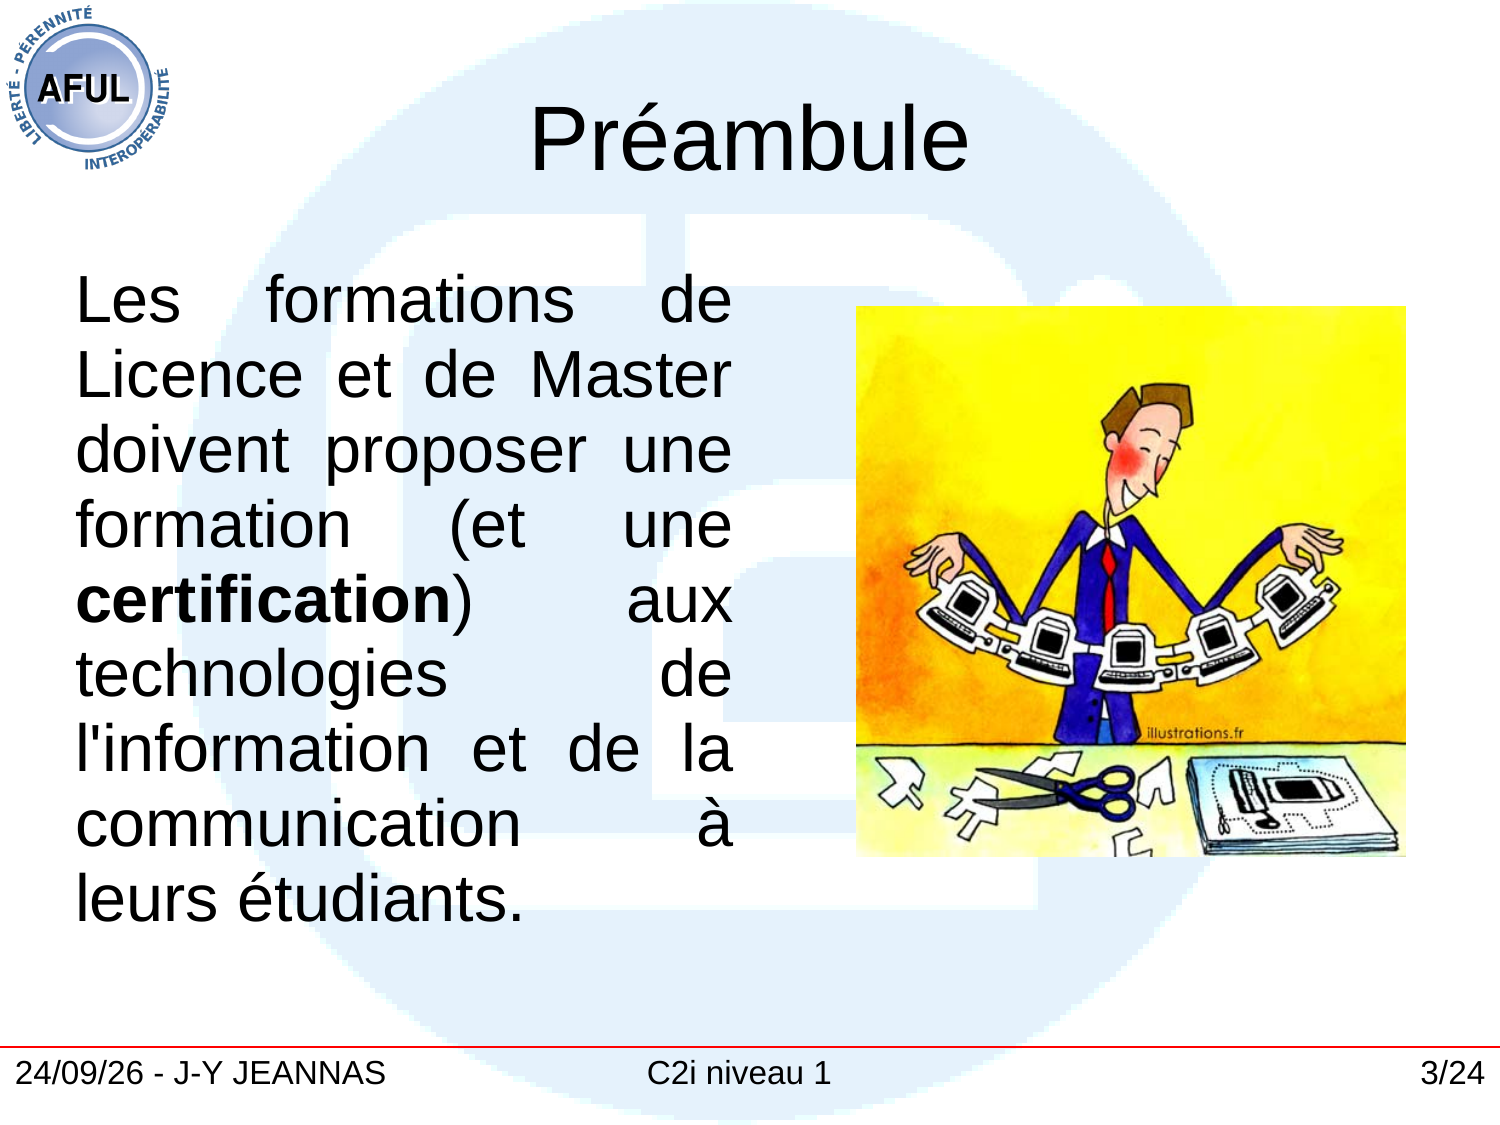

# Préambule
Les formations de Licence et de Master doivent proposer une formation (et une certification) aux technologies de l'information et de la communication à leurs étudiants.
3